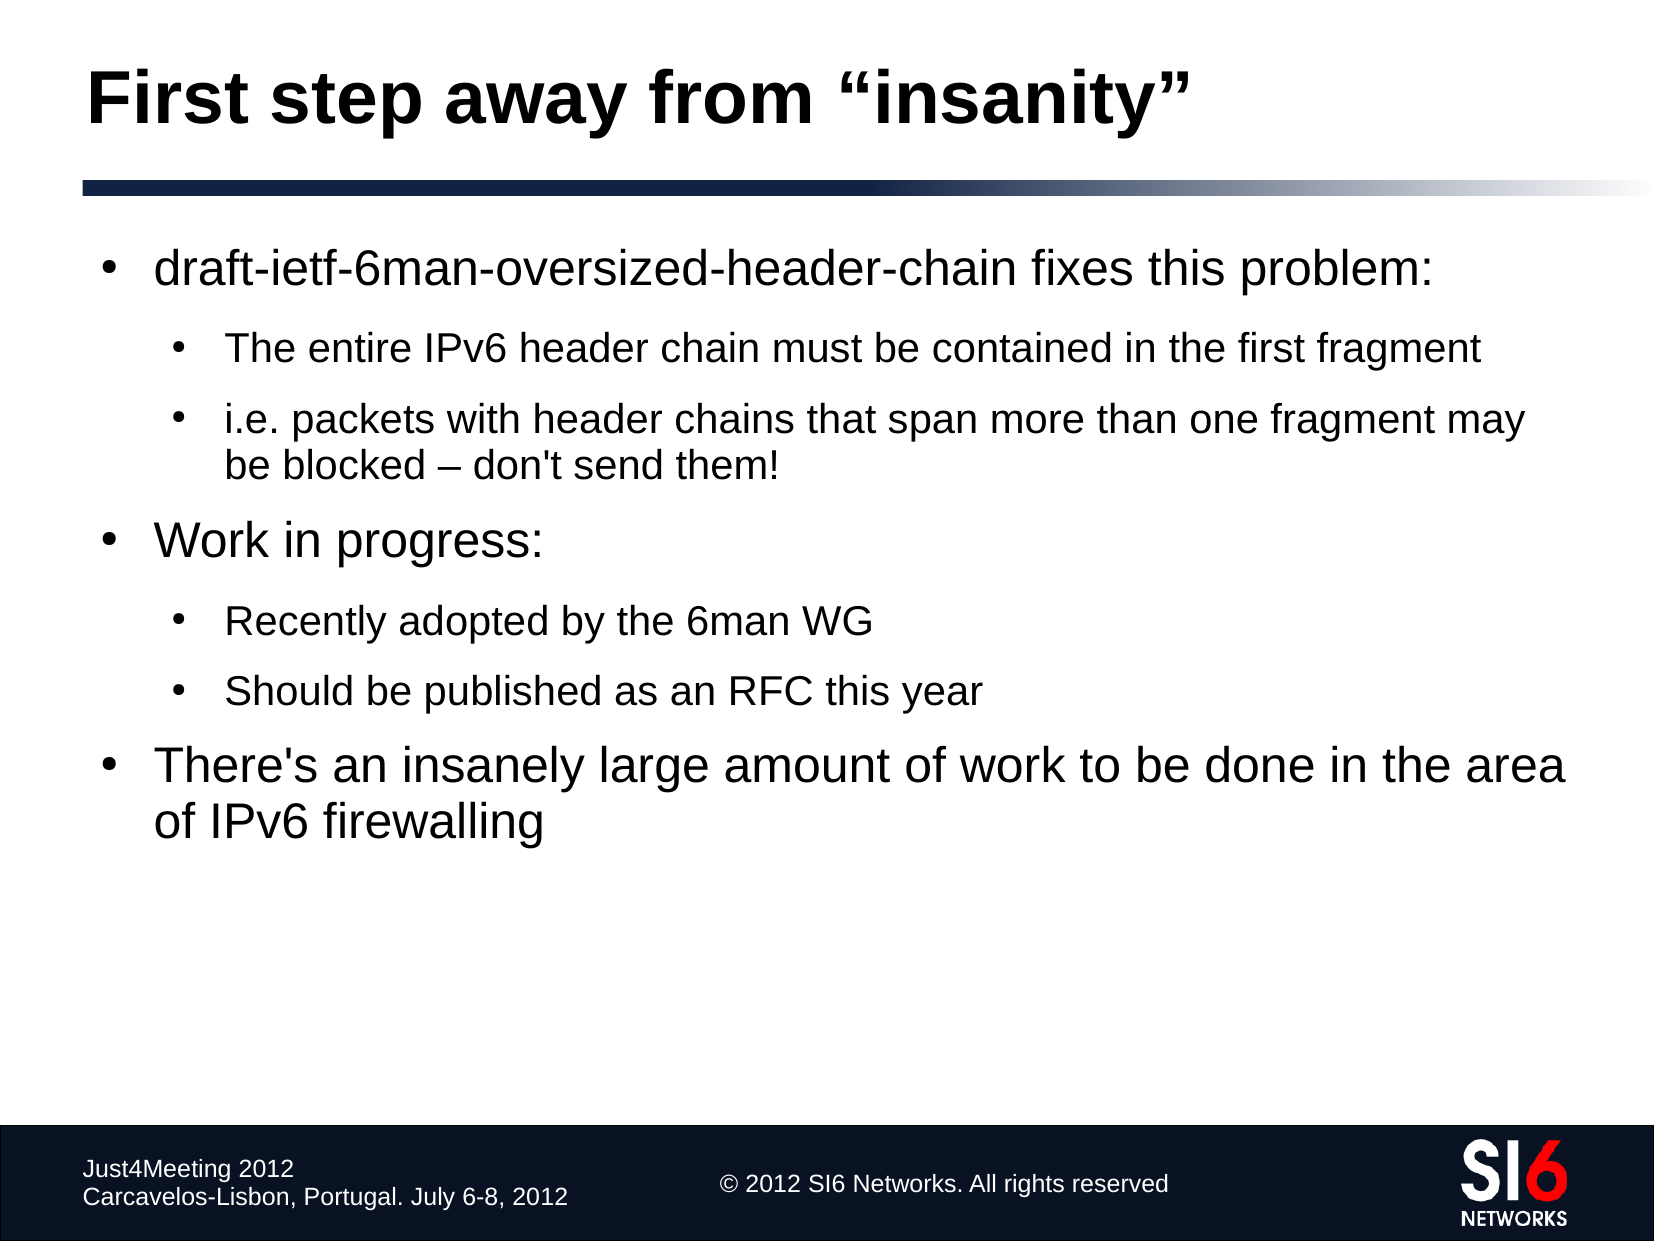

# First step away from “insanity”
draft-ietf-6man-oversized-header-chain fixes this problem:
The entire IPv6 header chain must be contained in the first fragment
i.e. packets with header chains that span more than one fragment may be blocked – don't send them!
Work in progress:
Recently adopted by the 6man WG
Should be published as an RFC this year
There's an insanely large amount of work to be done in the area of IPv6 firewalling